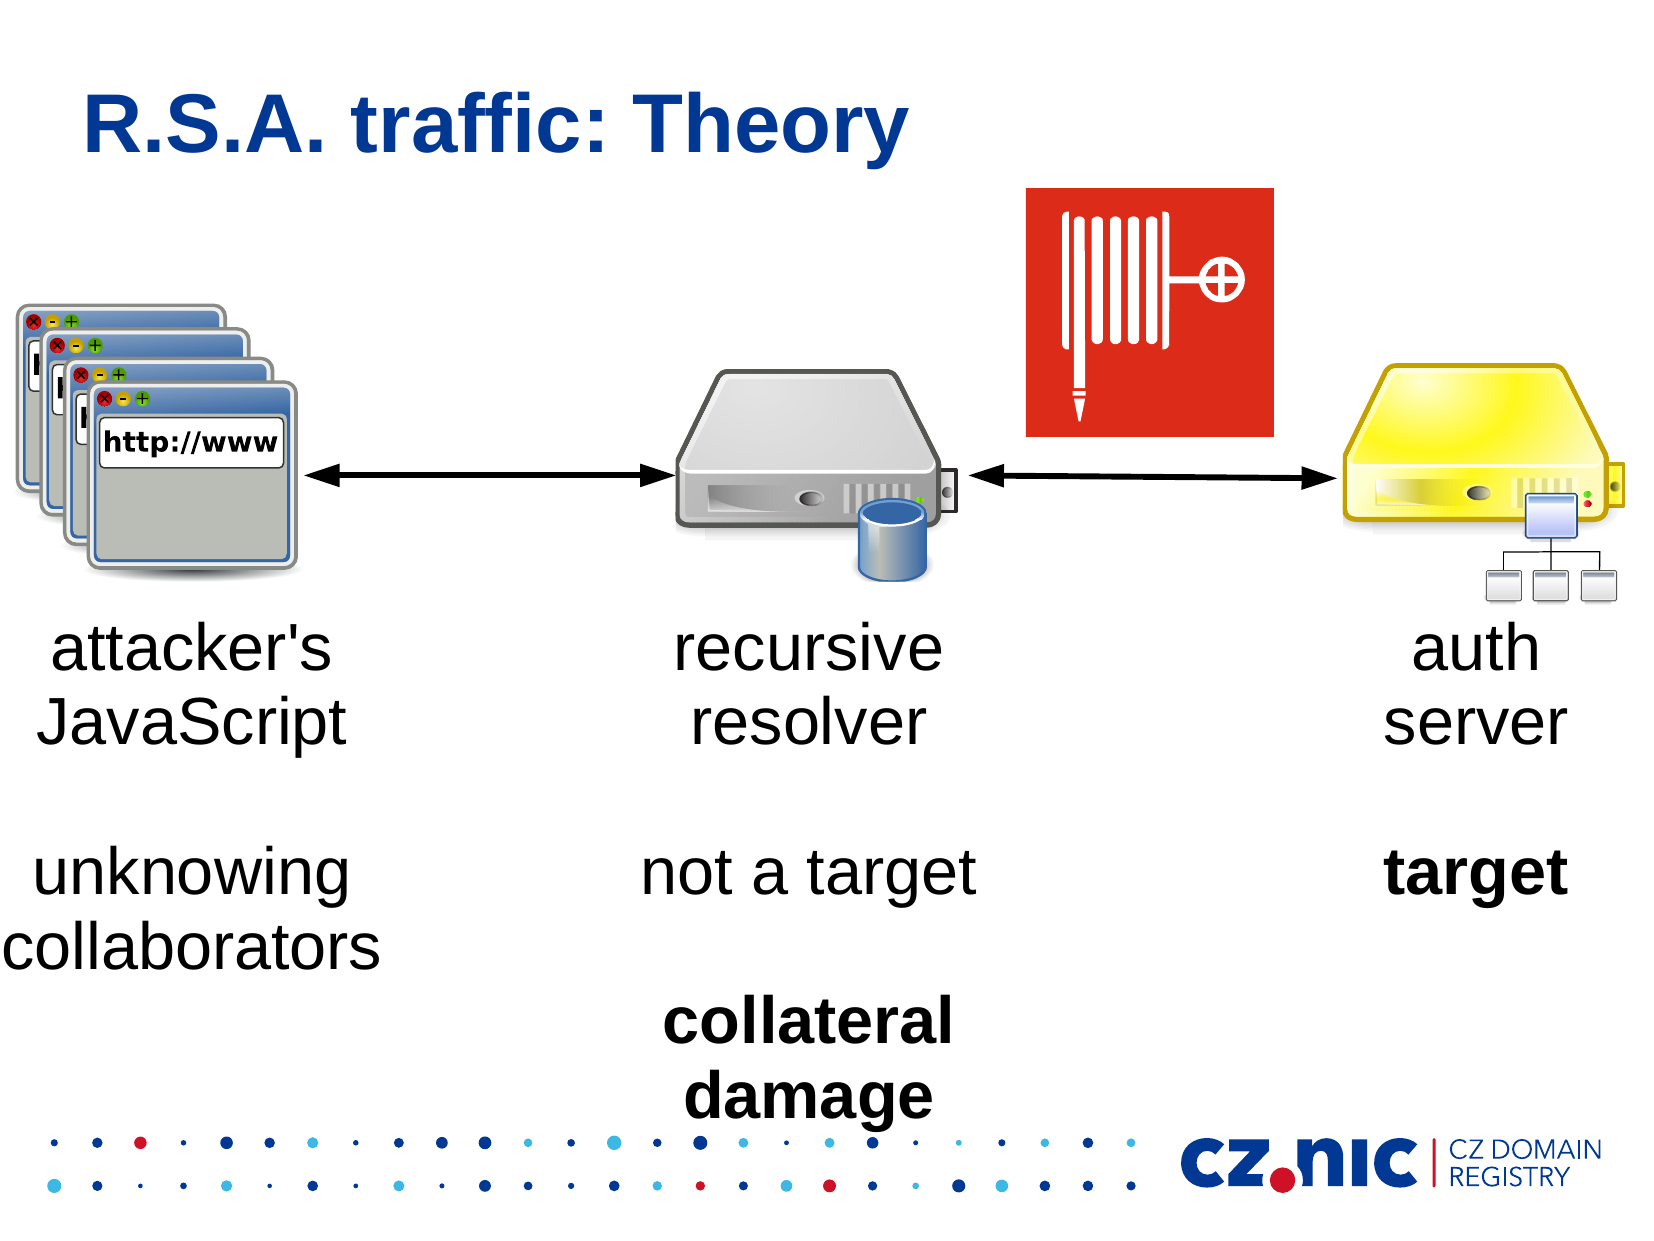

# R.S.A. traffic: Theory
attacker's
JavaScript
unknowing collaborators
recursive
resolver
not a target
collateral damage
auth
server
target